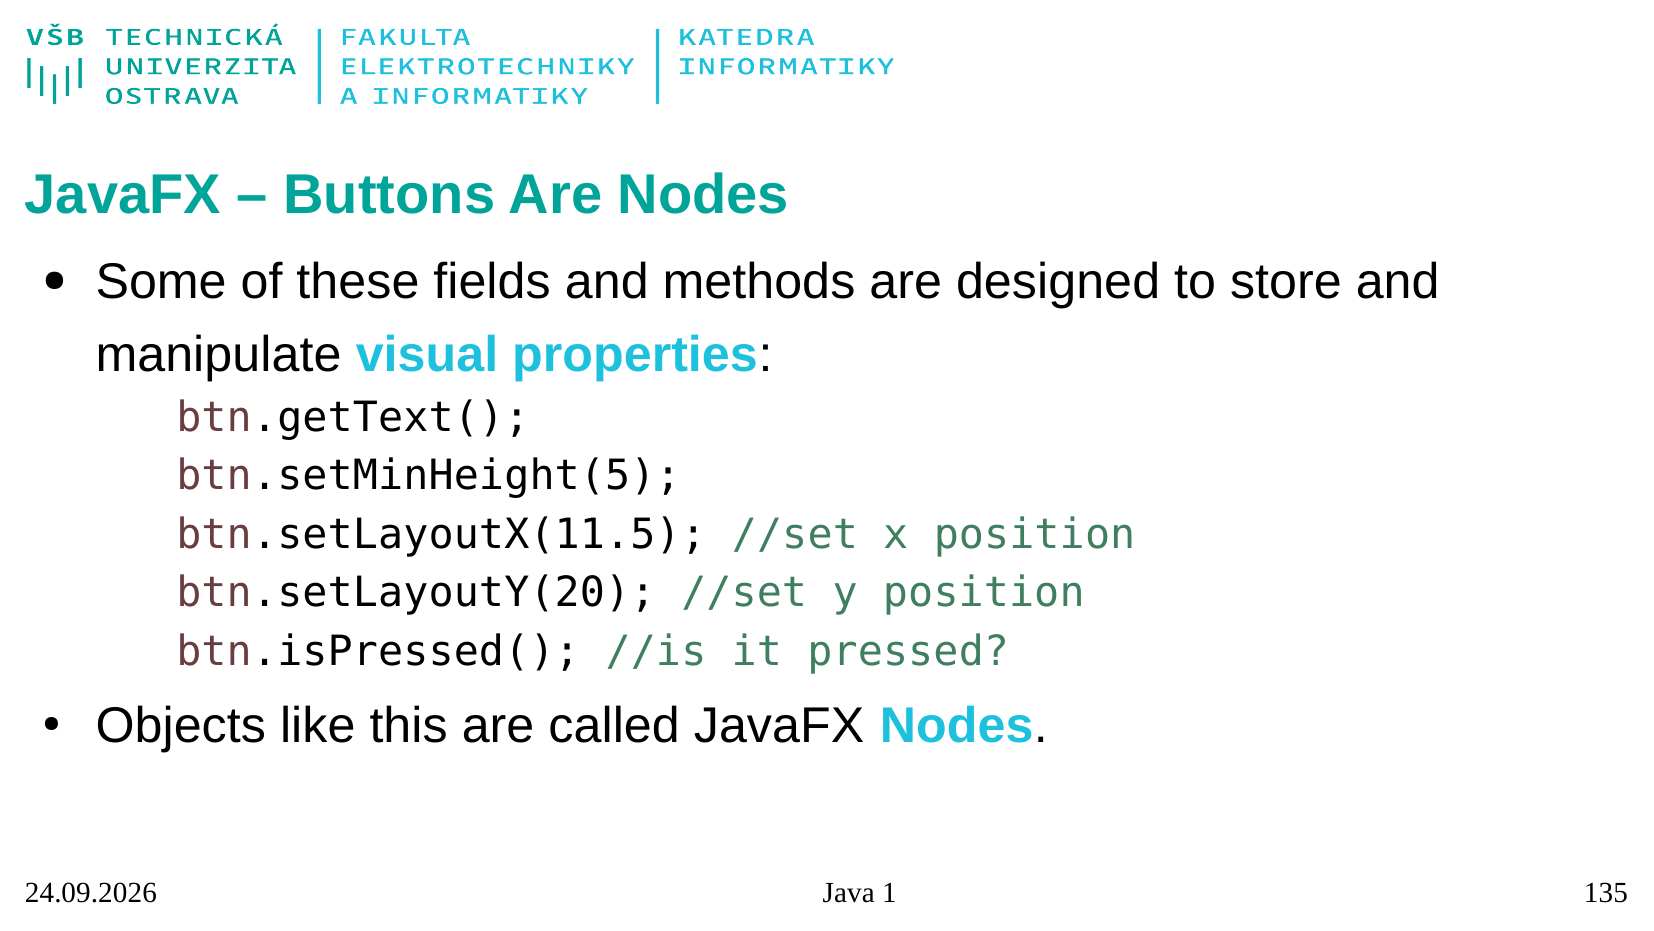

# JavaFX – Buttons Are Nodes
﻿Some of these fields and methods are designed to store and manipulate visual properties:
 btn.getText();
 btn.setMinHeight(5);
 btn.setLayoutX(11.5); //set x position
 btn.setLayoutY(20); //set y position
 btn.isPressed(); //is it pressed?
Objects like this are called JavaFX Nodes.
Java 1
135